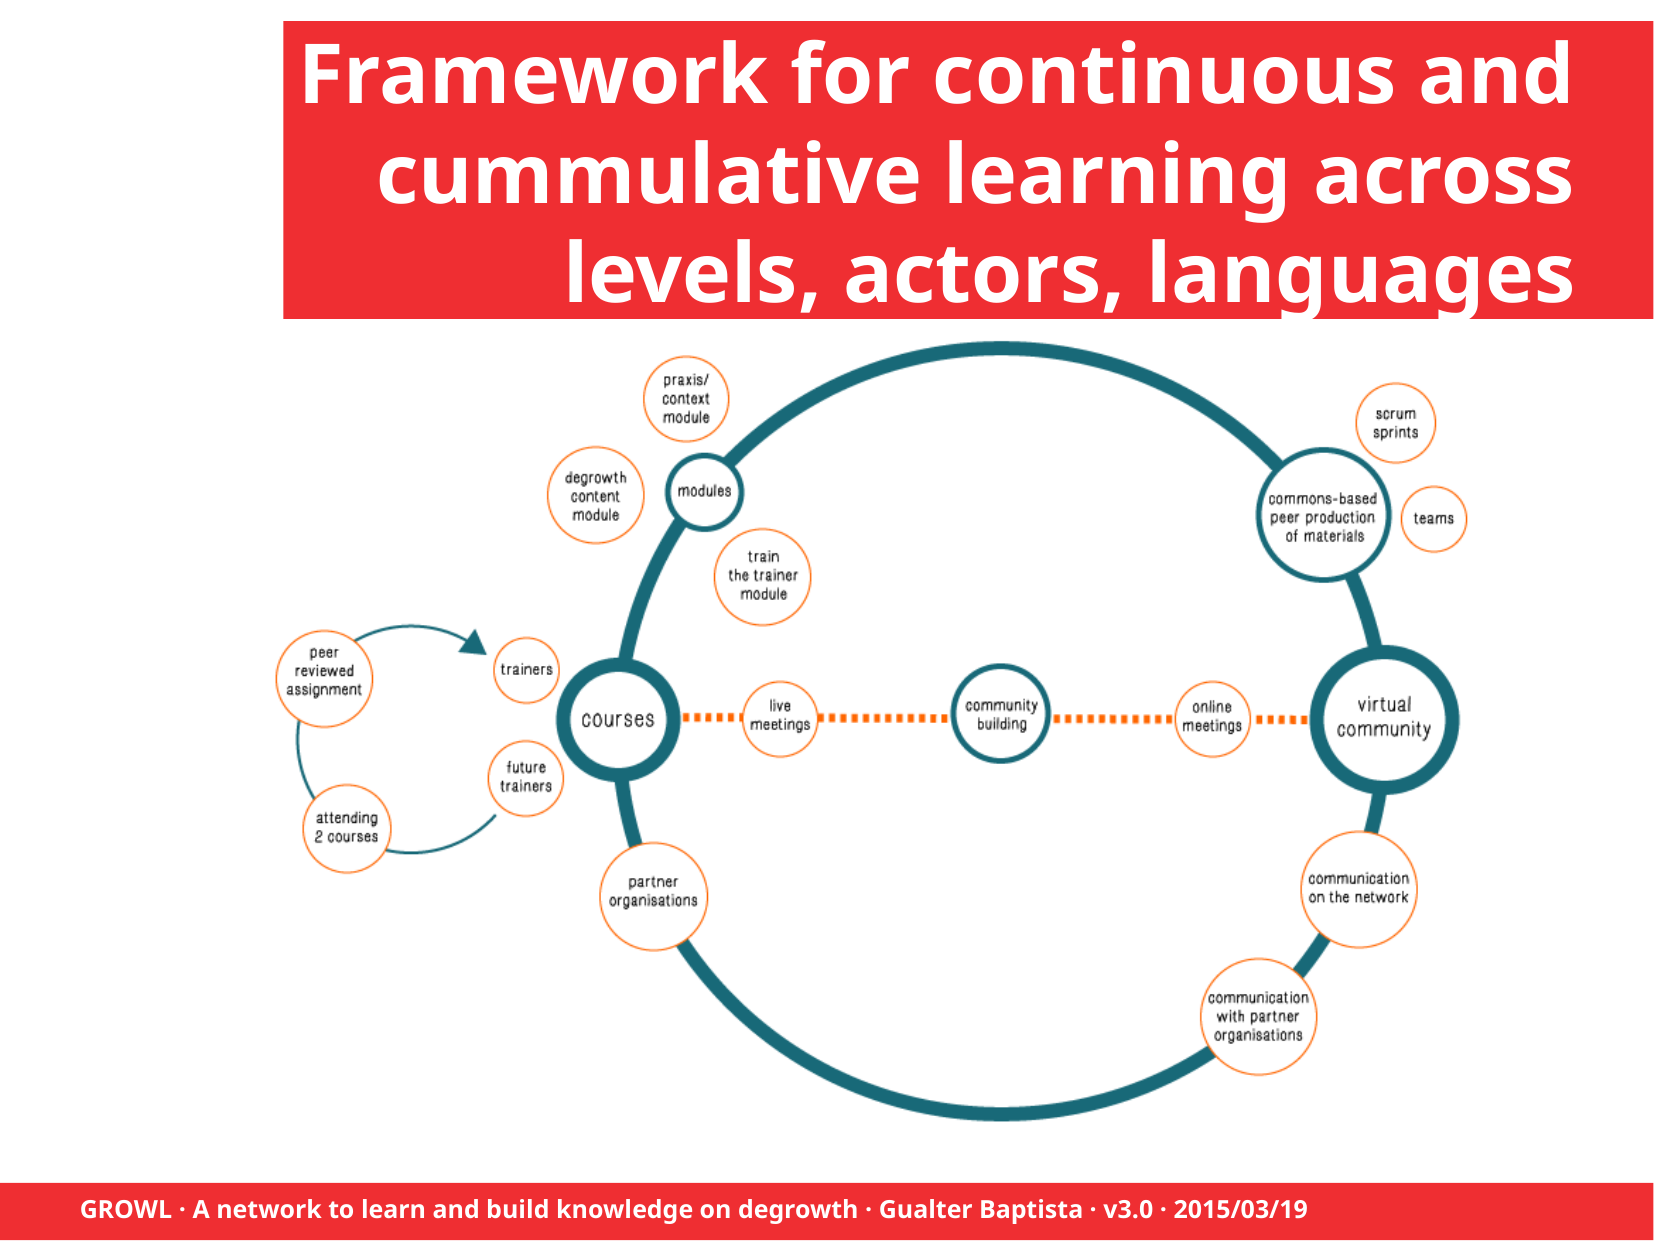

# Framework for continuous and cummulative learning across levels, actors, languages